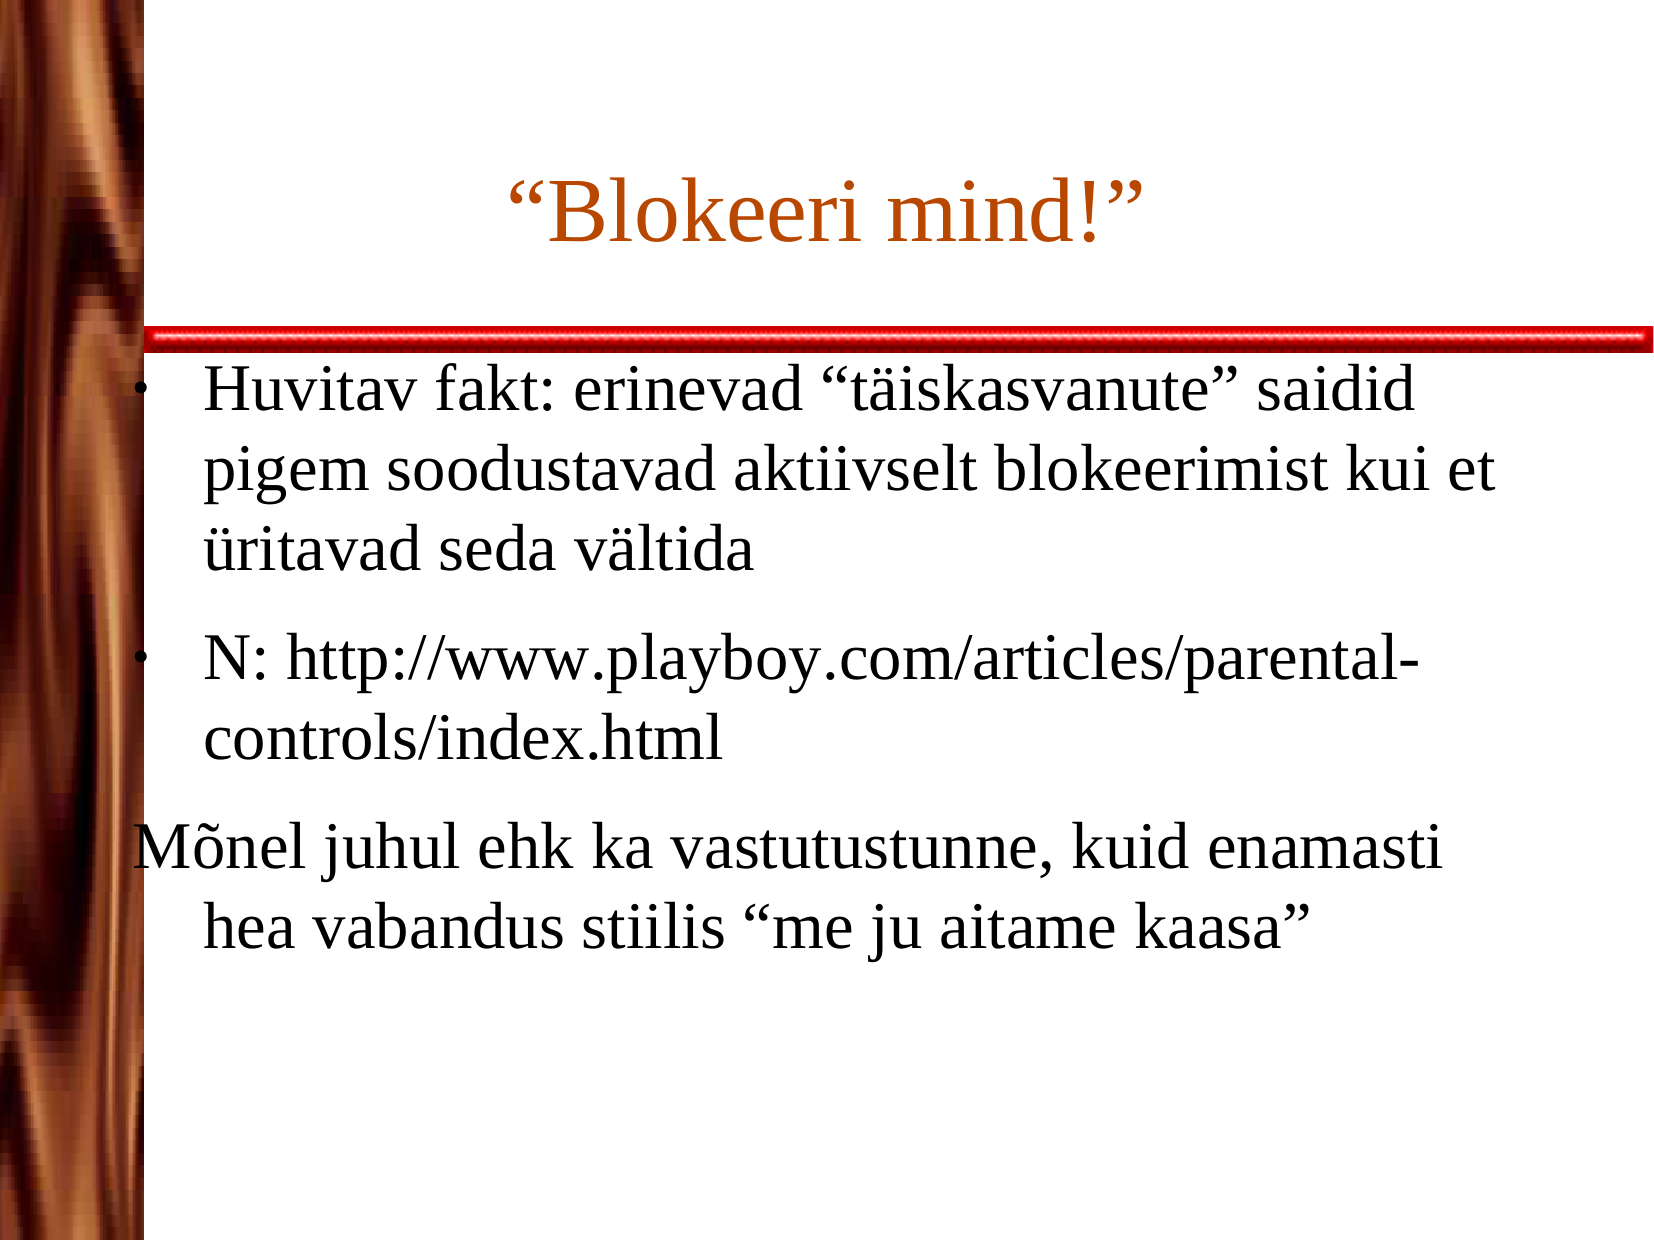

# “Blokeeri mind!”
Huvitav fakt: erinevad “täiskasvanute” saidid pigem soodustavad aktiivselt blokeerimist kui et üritavad seda vältida
N: http://www.playboy.com/articles/parental-controls/index.html
Mõnel juhul ehk ka vastutustunne, kuid enamasti hea vabandus stiilis “me ju aitame kaasa”